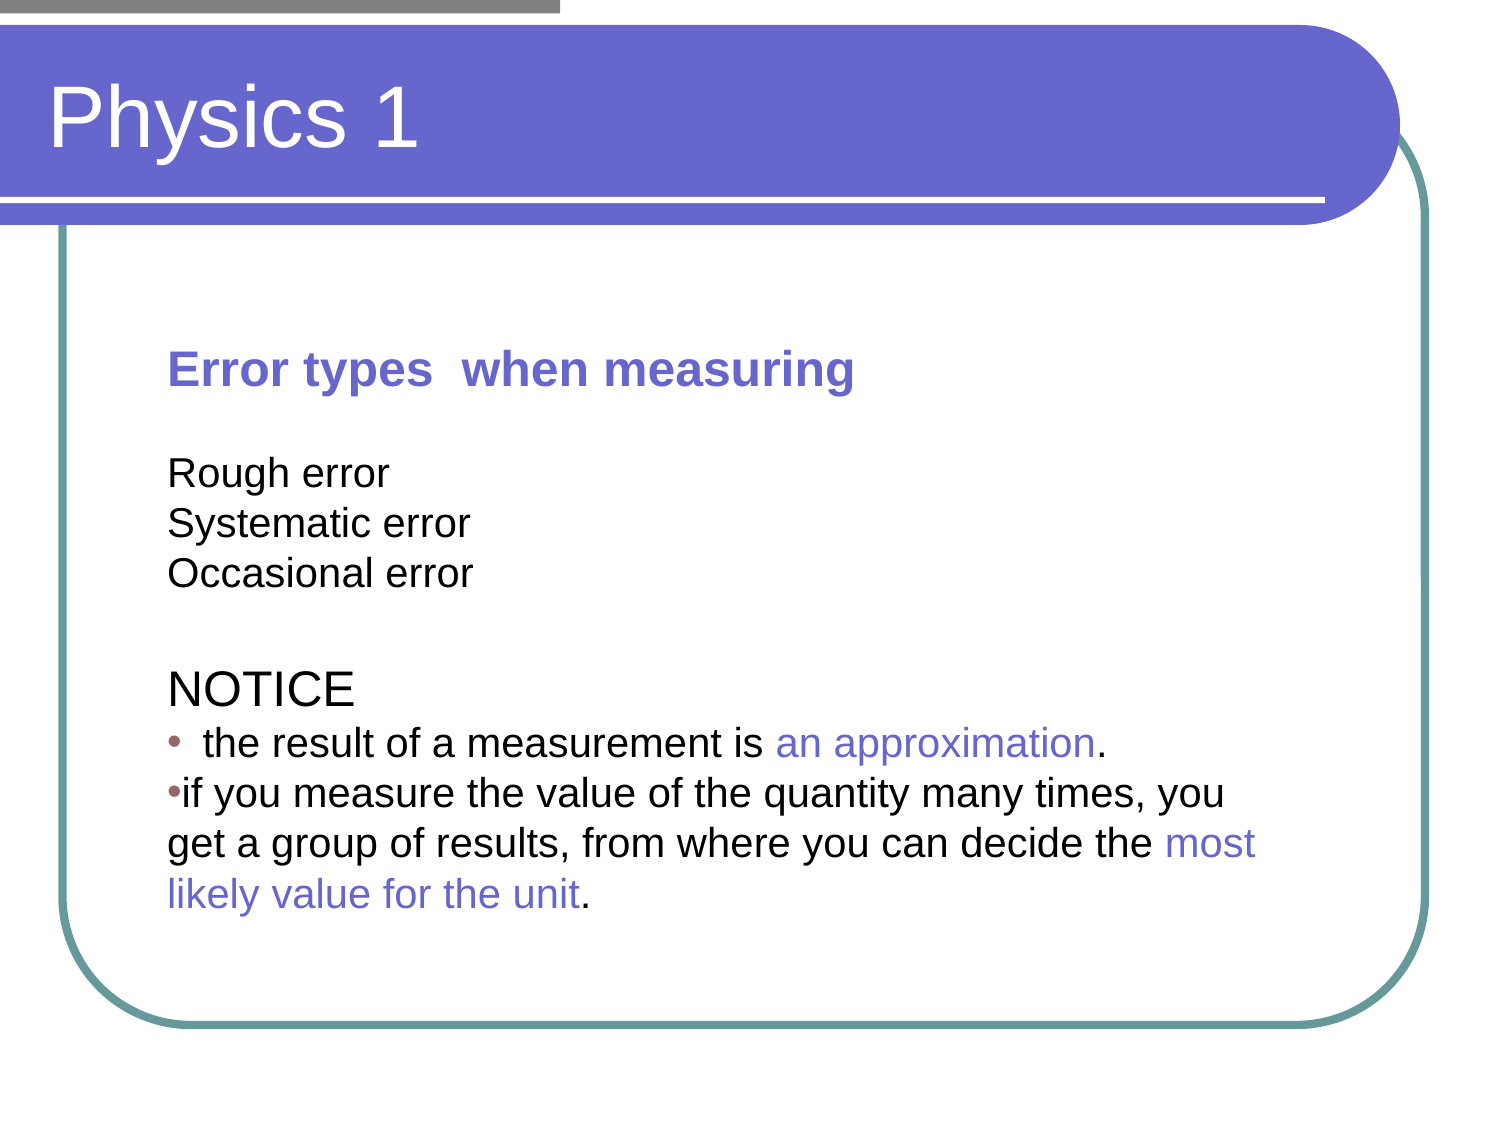

# Physics 1
Error types when measuring
Rough error
Systematic error
Occasional error
NOTICE
the result of a measurement is an approximation.
if you measure the value of the quantity many times, you get a group of results, from where you can decide the most likely value for the unit.